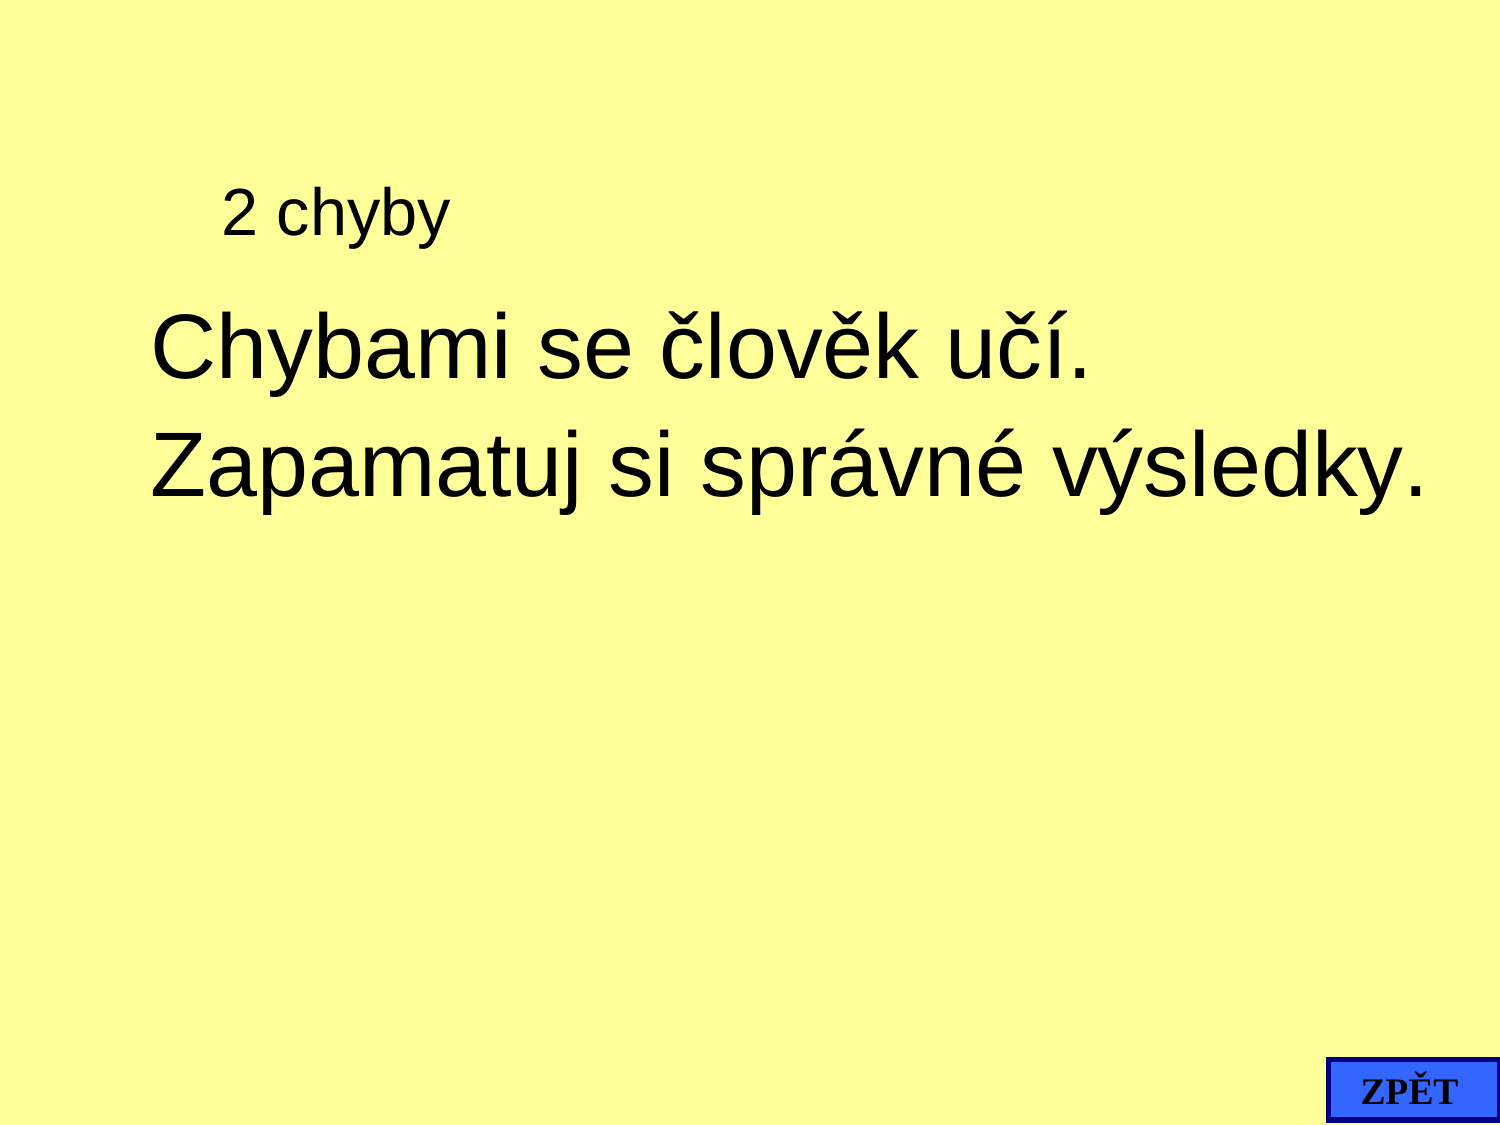

2 chyby
Chybami se člověk učí. Zapamatuj si správné výsledky.
ZPĚT